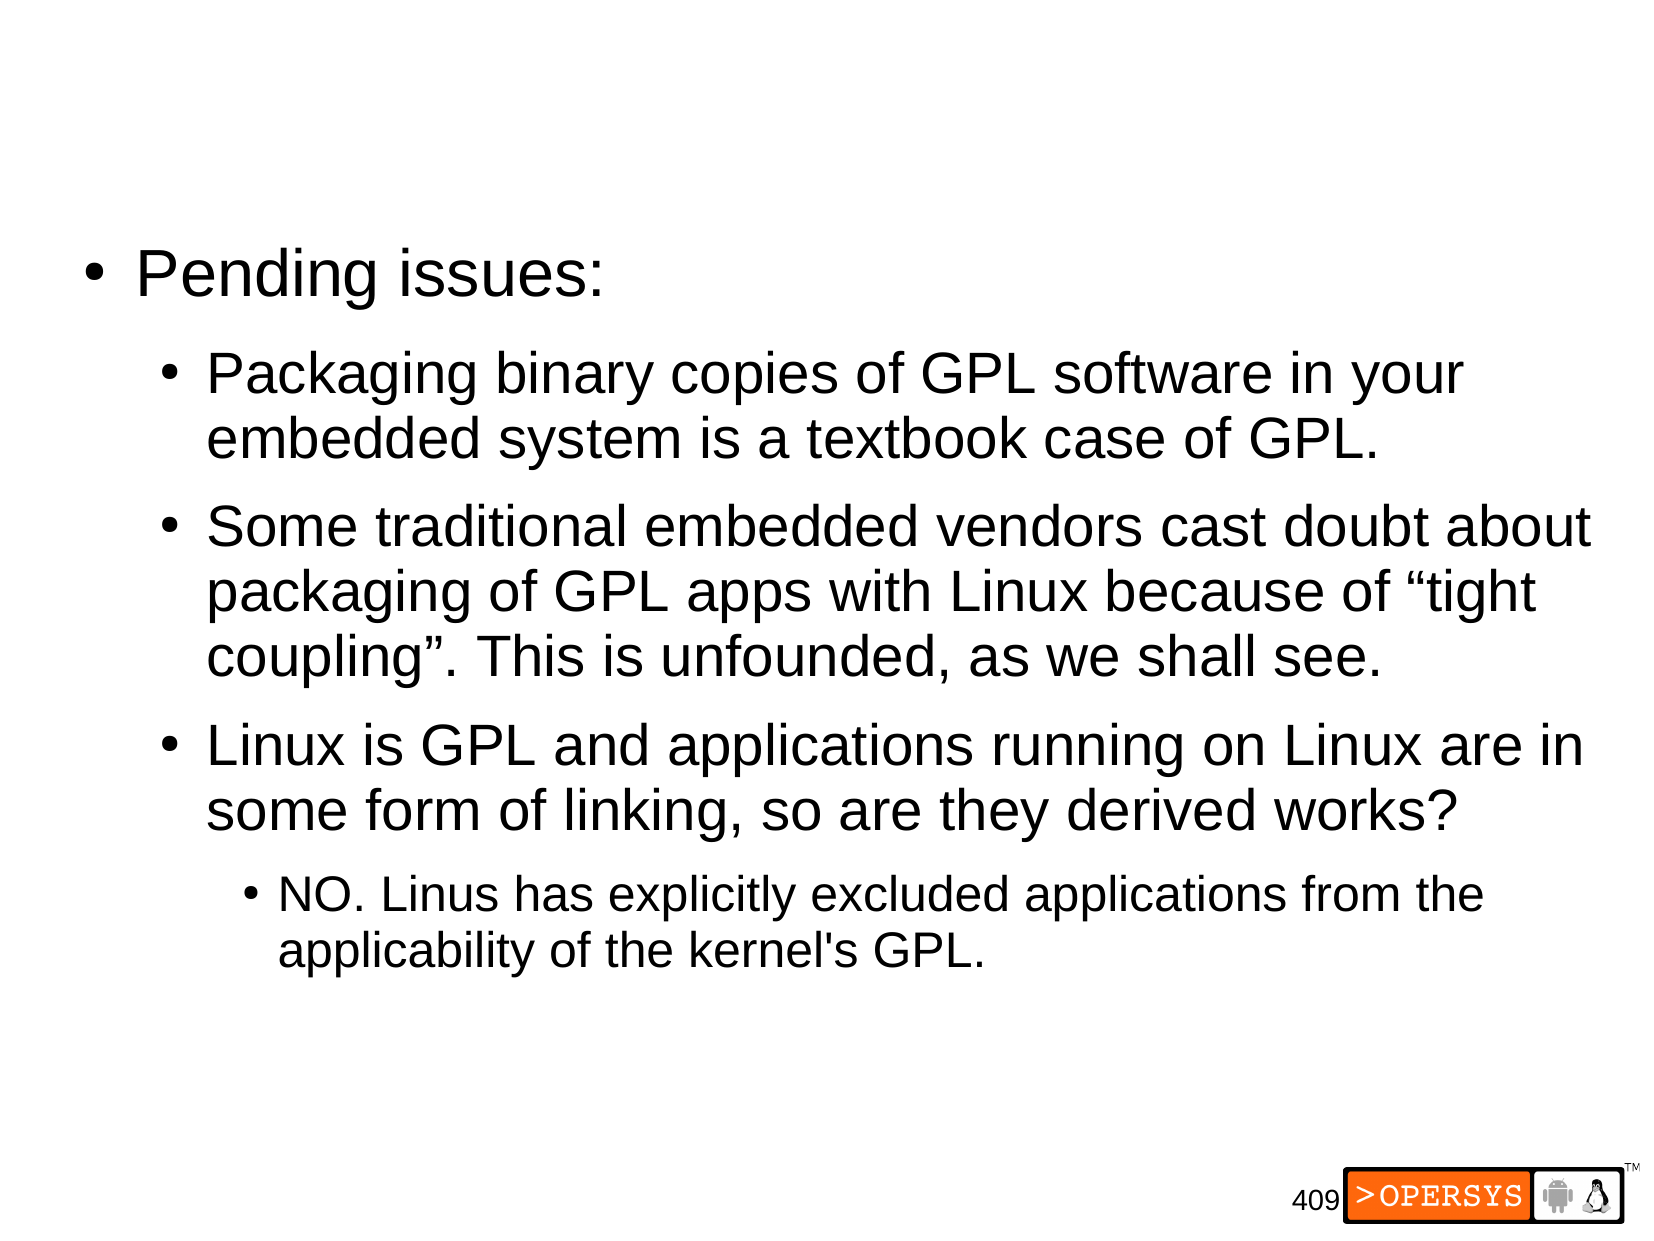

# Pending issues:
Packaging binary copies of GPL software in your embedded system is a textbook case of GPL.
Some traditional embedded vendors cast doubt about packaging of GPL apps with Linux because of “tight coupling”. This is unfounded, as we shall see.
Linux is GPL and applications running on Linux are in some form of linking, so are they derived works?
NO. Linus has explicitly excluded applications from the applicability of the kernel's GPL.